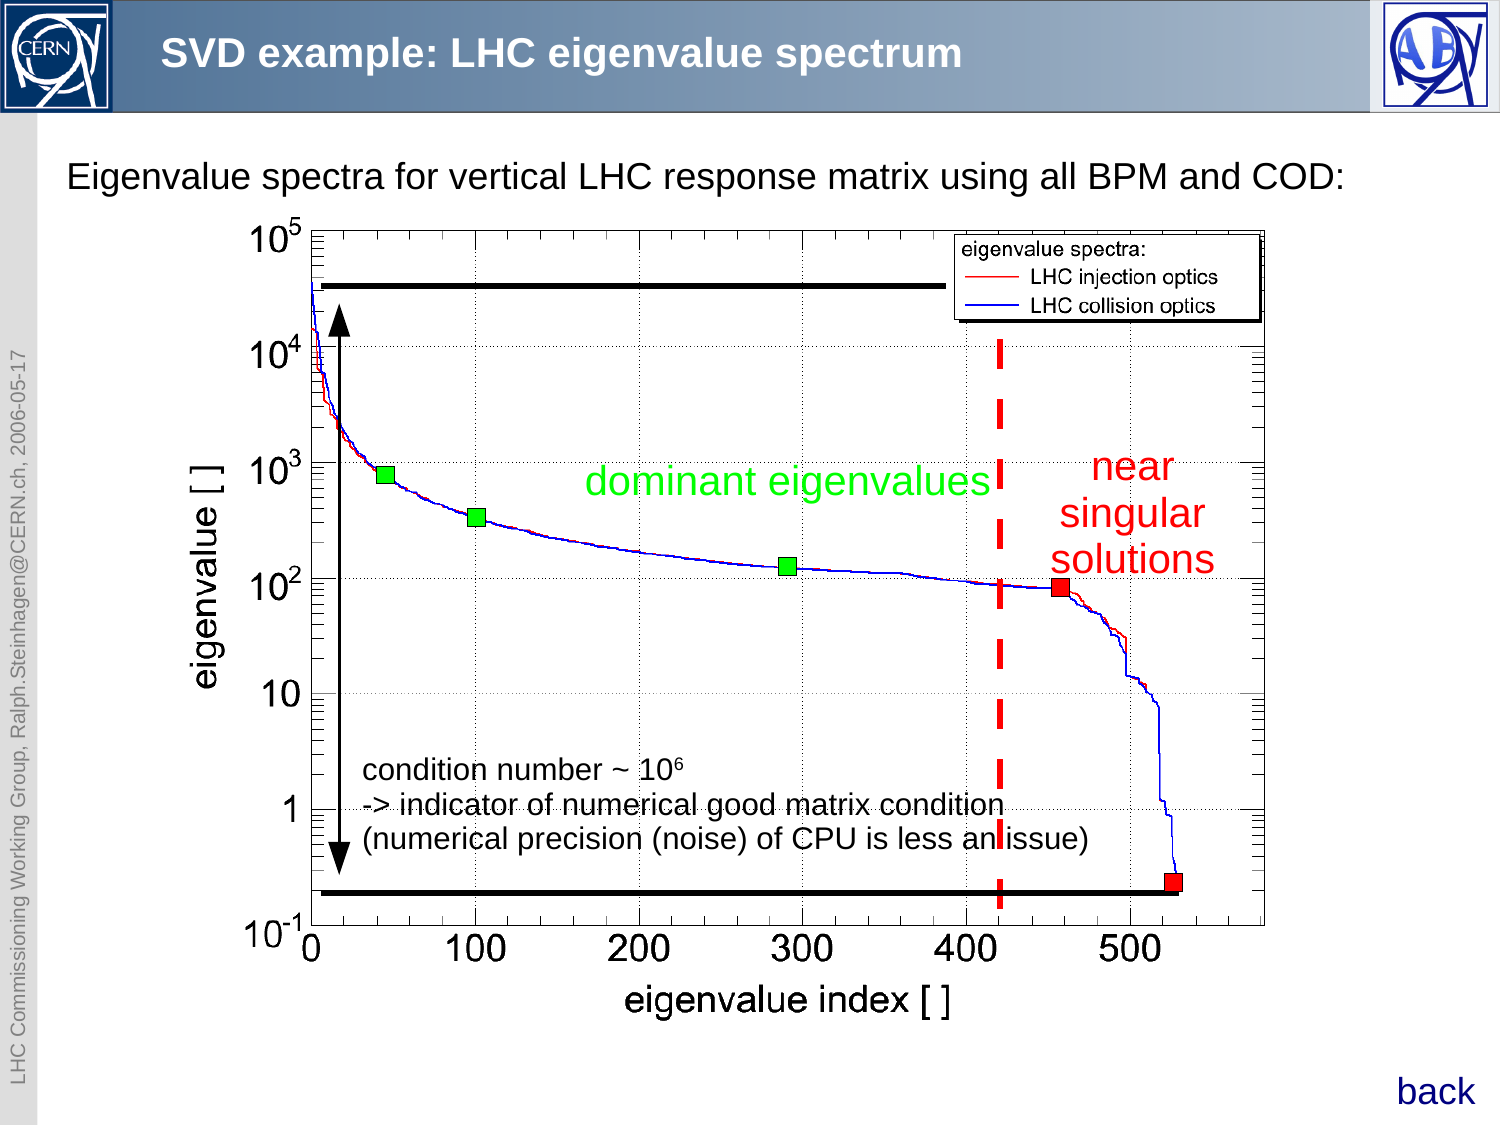

# SVD example: LHC eigenvalue spectrum
Eigenvalue spectra for vertical LHC response matrix using all BPM and COD:
near
singular
solutions
dominant eigenvalues
condition number ~ 106
-> indicator of numerical good matrix condition
(numerical precision (noise) of CPU is less an issue)
back